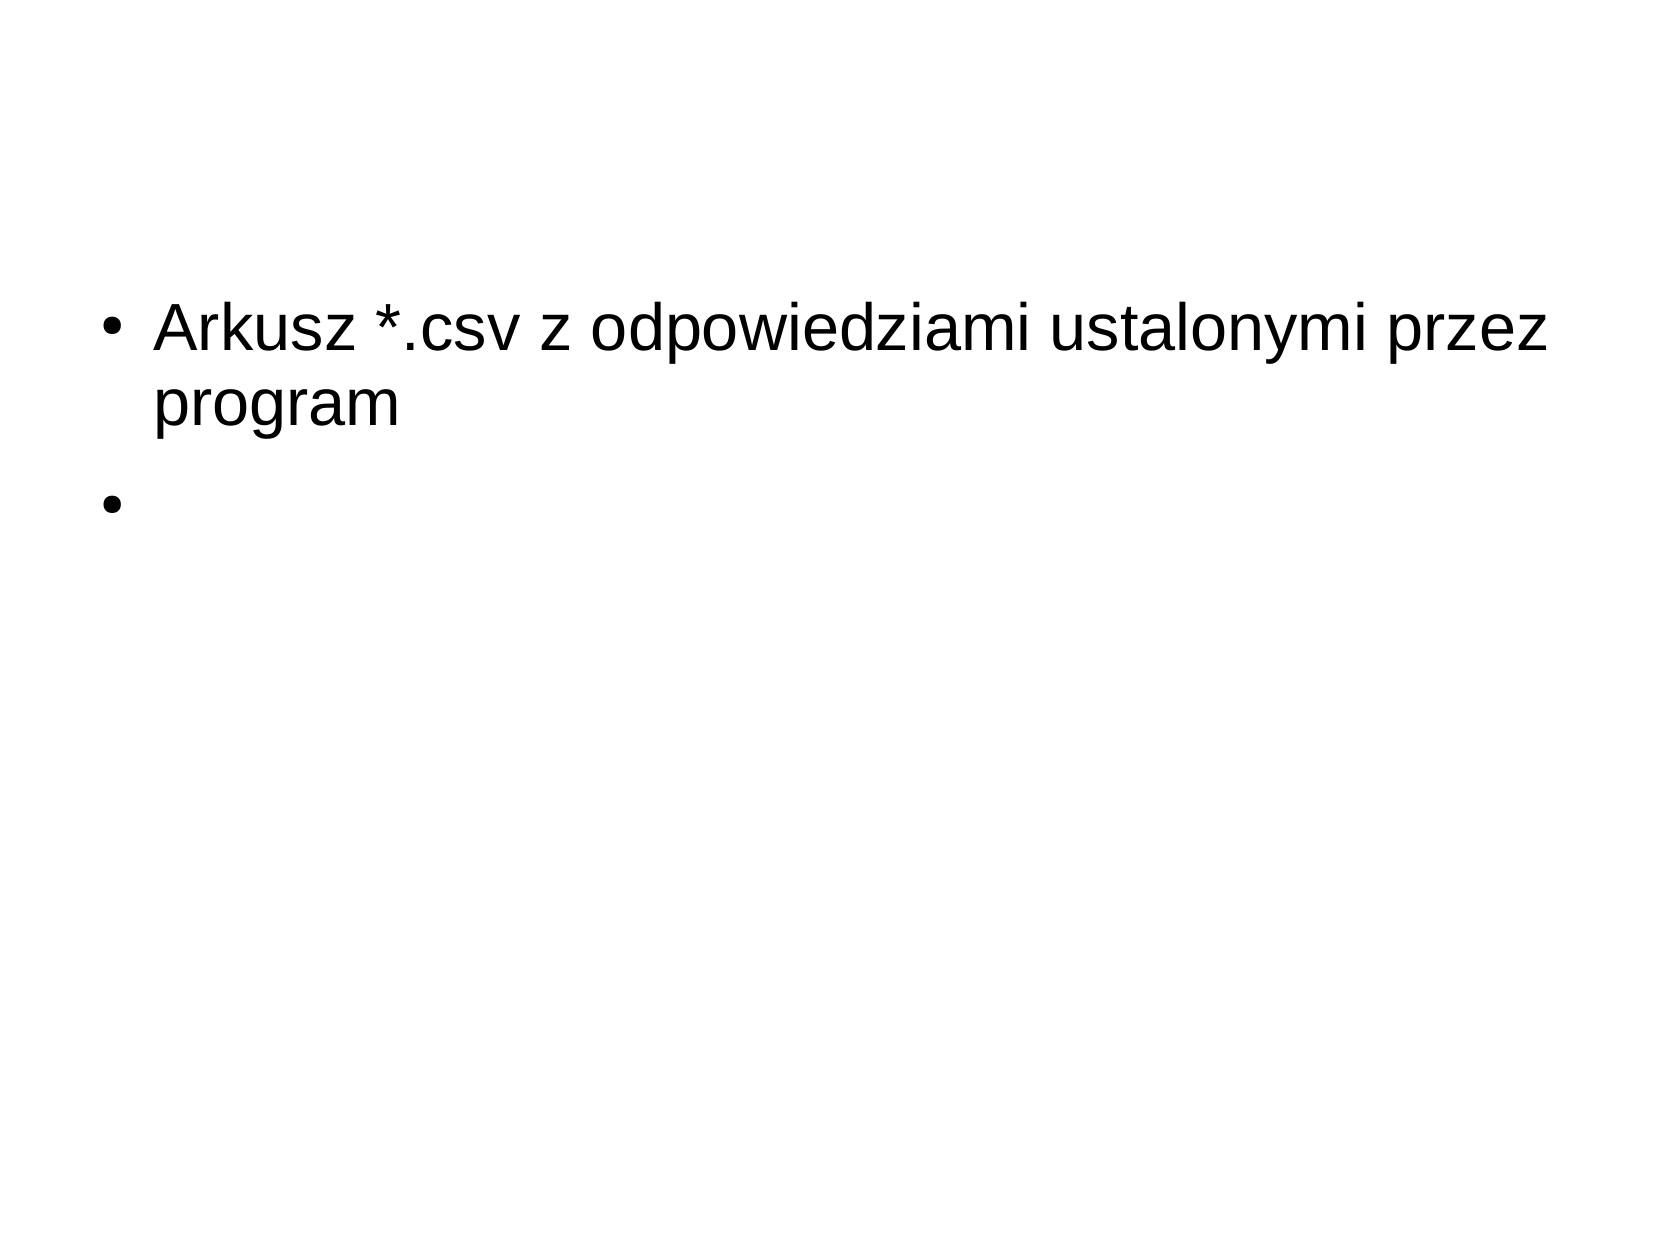

#
Arkusz *.csv z odpowiedziami ustalonymi przez program